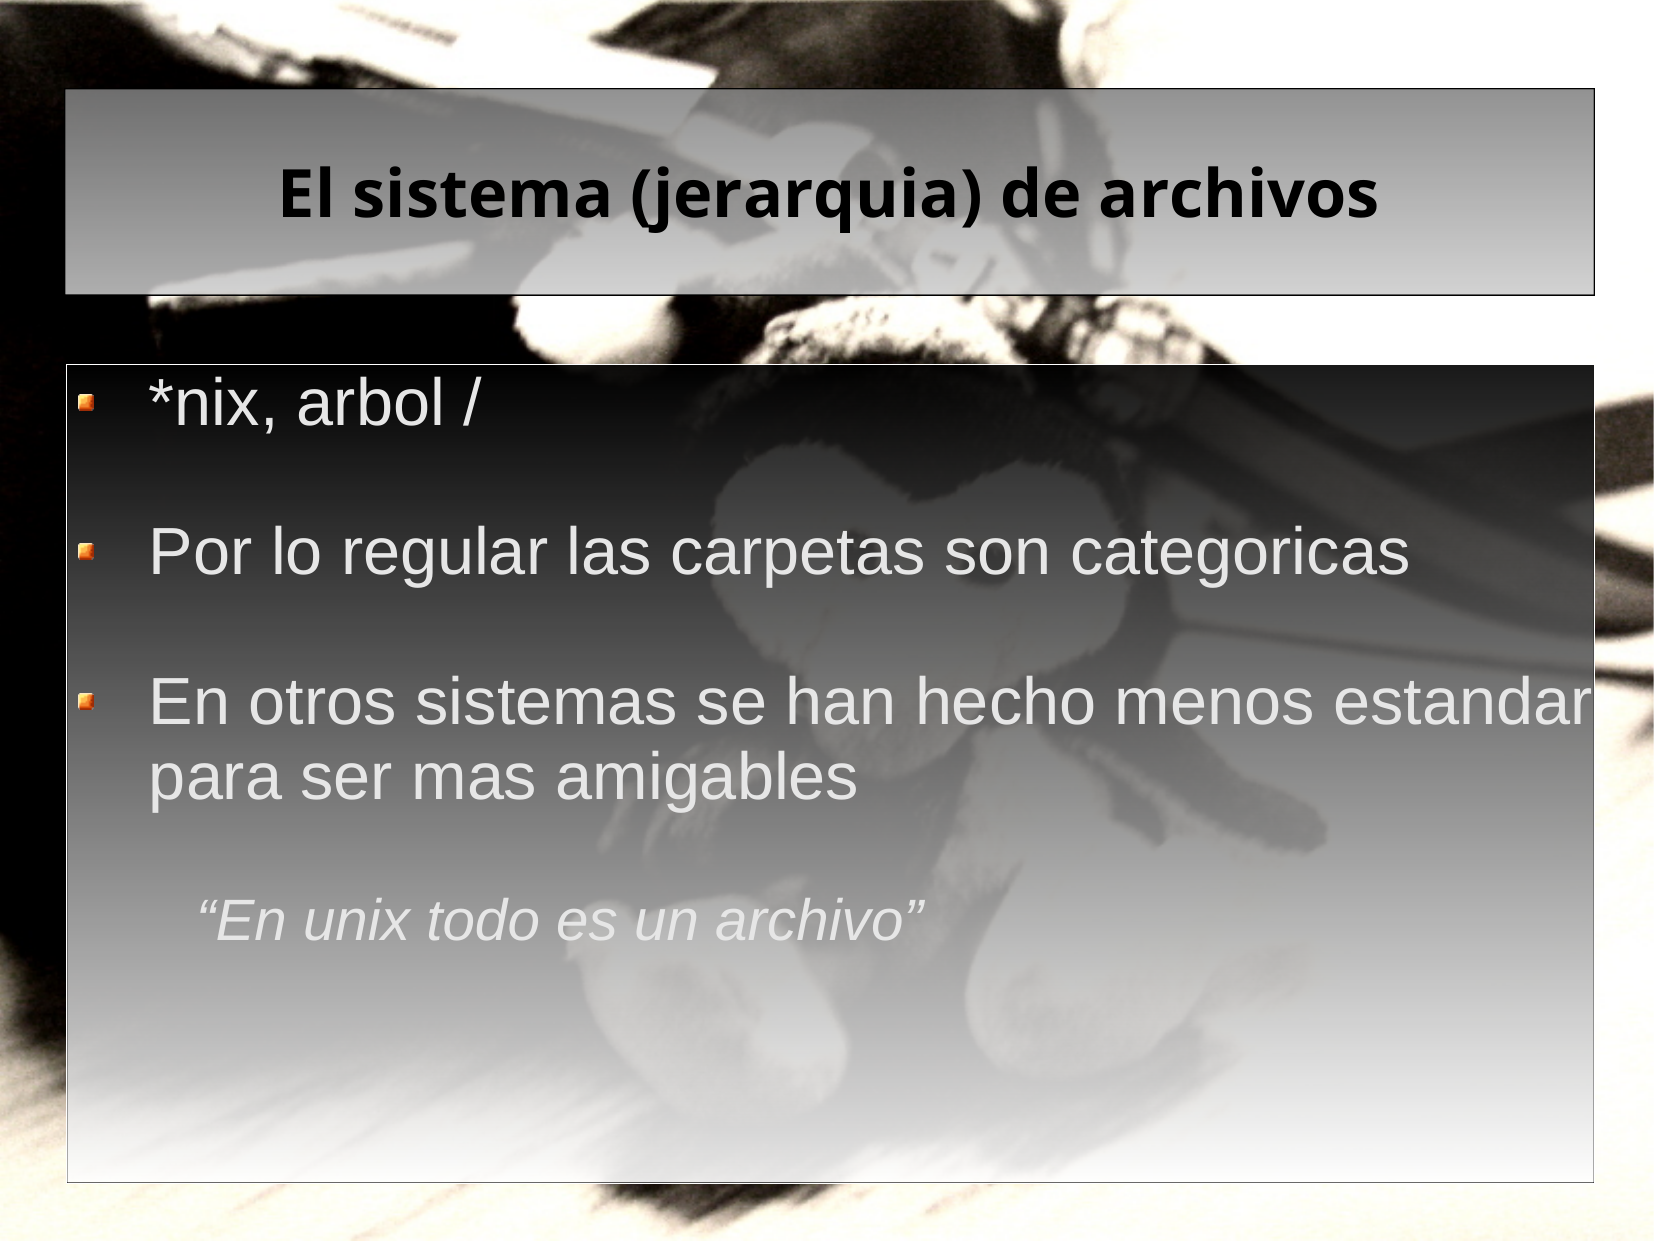

# El sistema (jerarquia) de archivos
*nix, arbol /
Por lo regular las carpetas son categoricas
En otros sistemas se han hecho menos estandar para ser mas amigables
“En unix todo es un archivo”